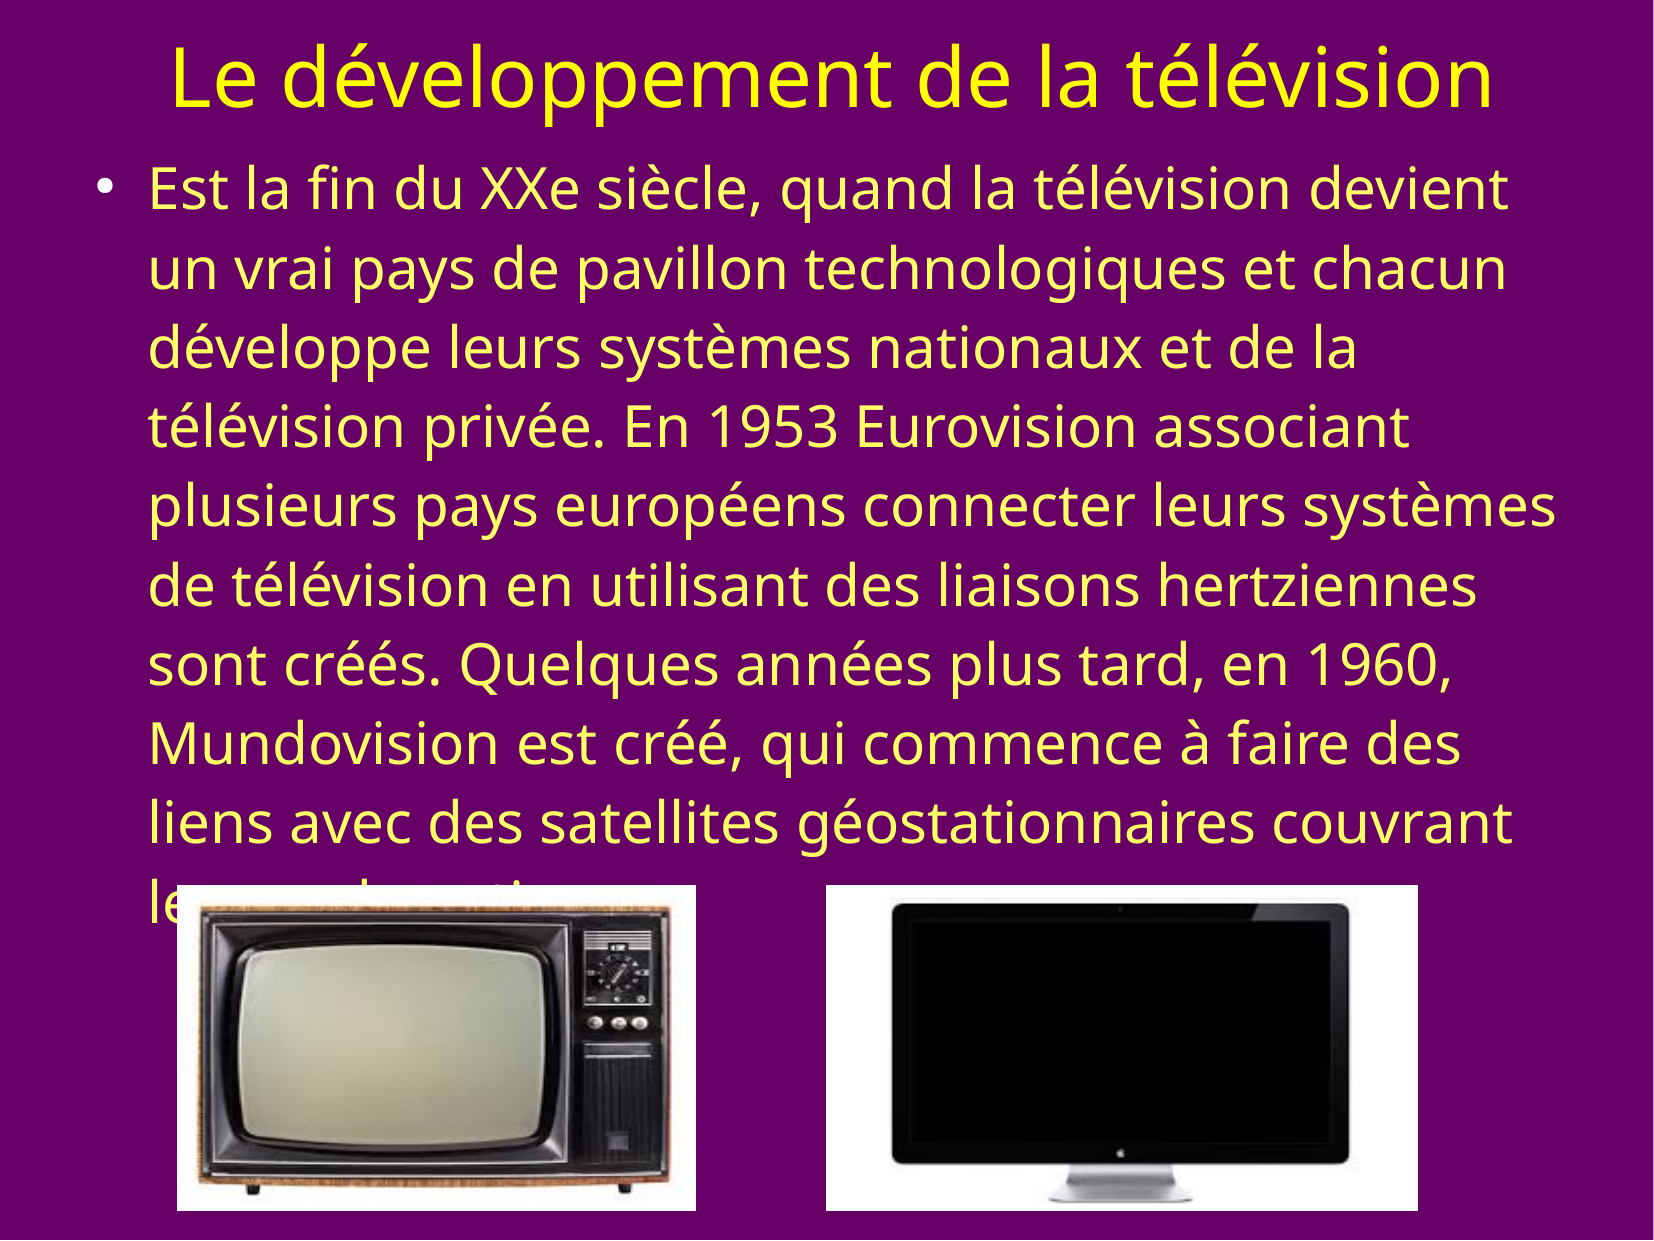

# Le développement de la télévision
Est la fin du XXe siècle, quand la télévision devient un vrai pays de pavillon technologiques et chacun développe leurs systèmes nationaux et de la télévision privée. En 1953 Eurovision associant plusieurs pays européens connecter leurs systèmes de télévision en utilisant des liaisons hertziennes sont créés. Quelques années plus tard, en 1960, Mundovision est créé, qui commence à faire des liens avec des satellites géostationnaires couvrant le monde entier.